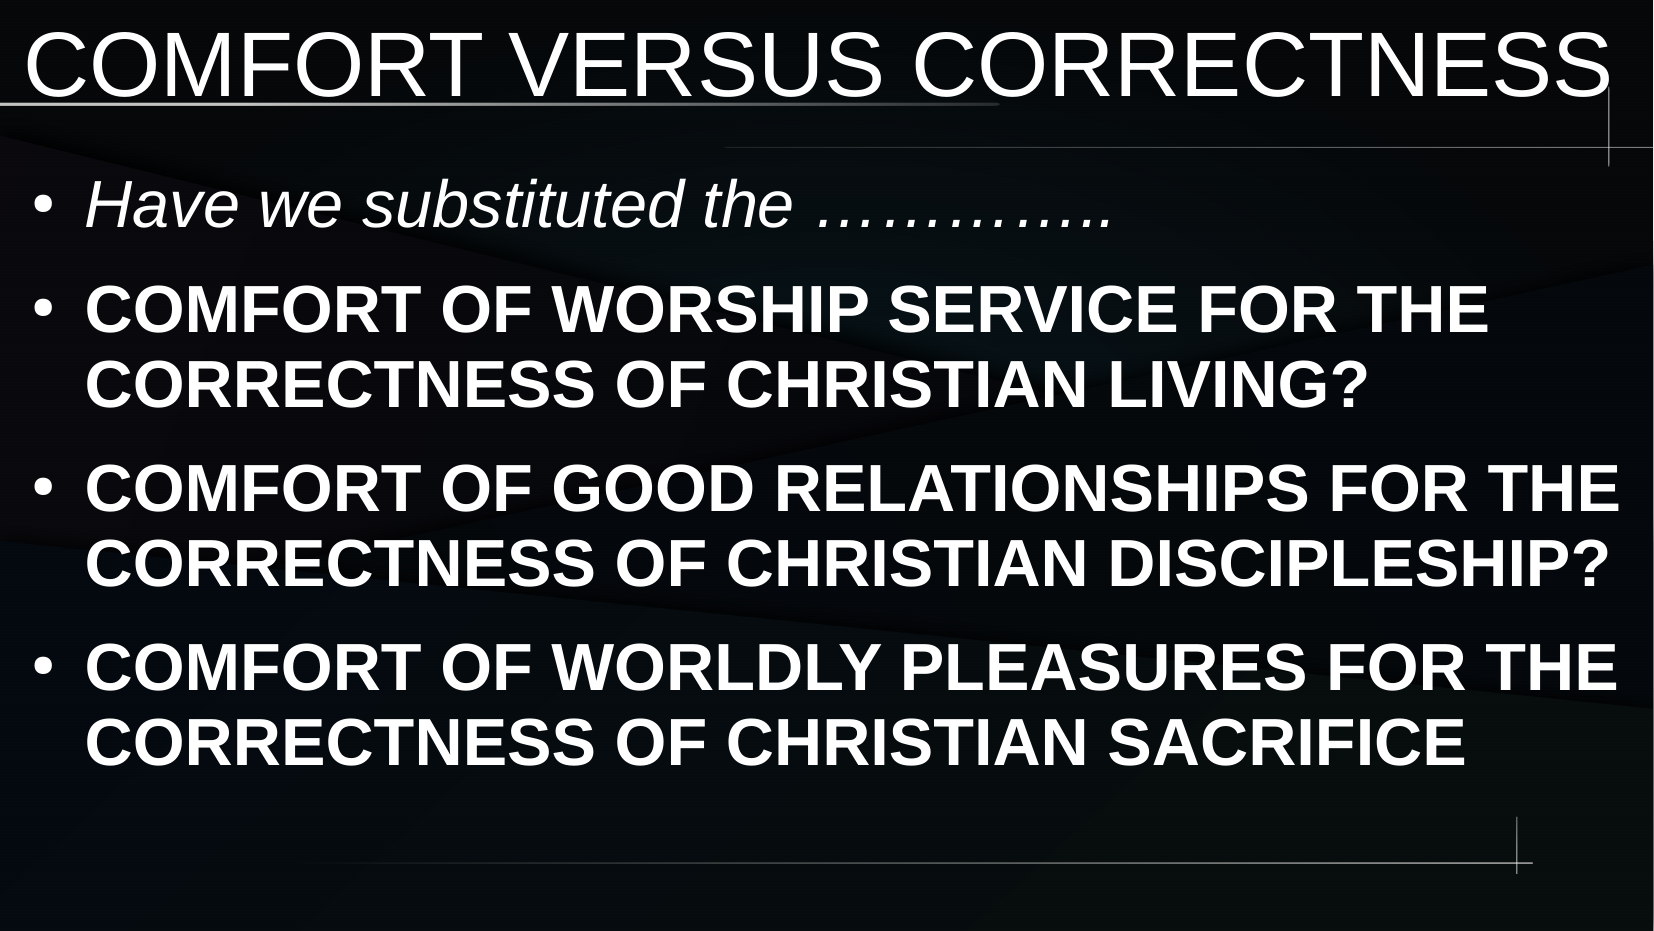

# COMFORT VERSUS CORRECTNESS
Have we substituted the …………..
COMFORT OF WORSHIP SERVICE FOR THE CORRECTNESS OF CHRISTIAN LIVING?
COMFORT OF GOOD RELATIONSHIPS FOR THE CORRECTNESS OF CHRISTIAN DISCIPLESHIP?
COMFORT OF WORLDLY PLEASURES FOR THE CORRECTNESS OF CHRISTIAN SACRIFICE